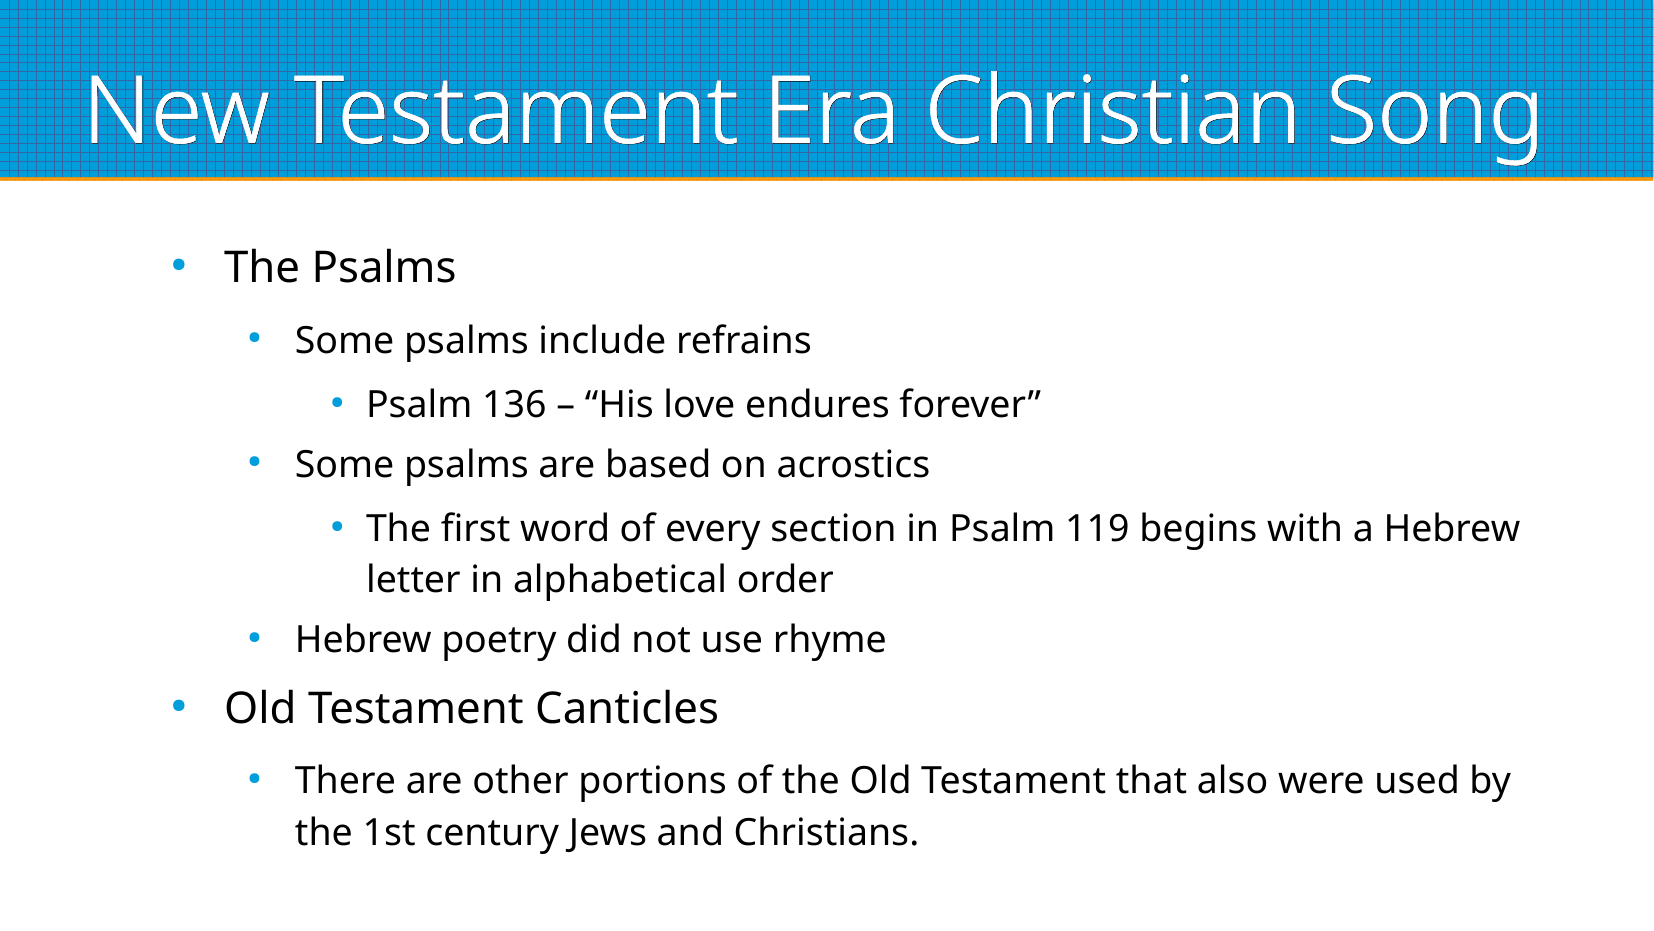

# New Testament Era Christian Song
The Psalms
Some psalms include refrains
Psalm 136 – “His love endures forever”
Some psalms are based on acrostics
The first word of every section in Psalm 119 begins with a Hebrew letter in alphabetical order
Hebrew poetry did not use rhyme
Old Testament Canticles
There are other portions of the Old Testament that also were used by the 1st century Jews and Christians.